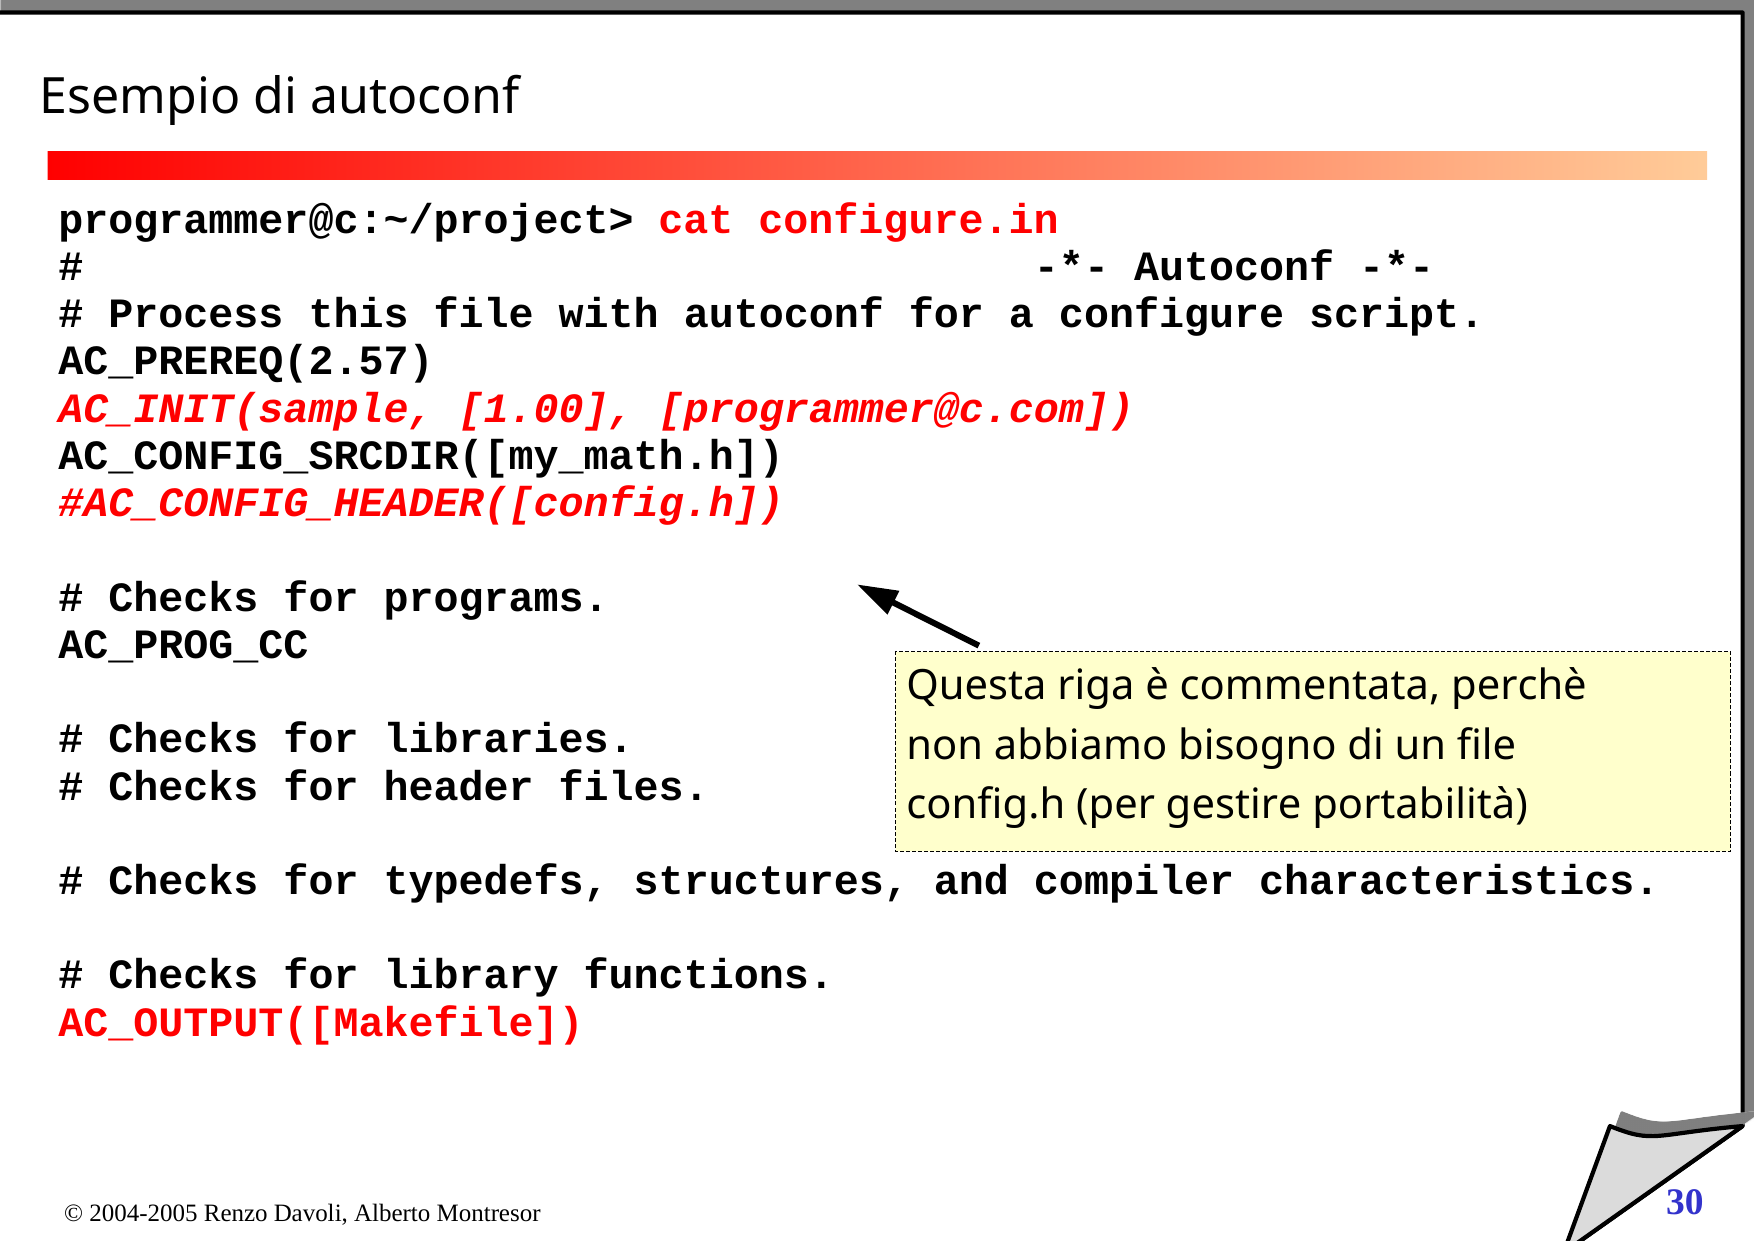

# Esempio di autoconf
programmer@c:~/project> cat configure.in
# -*- Autoconf -*-
# Process this file with autoconf for a configure script.
AC_PREREQ(2.57)
AC_INIT(sample, [1.00], [programmer@c.com])
AC_CONFIG_SRCDIR([my_math.h])
#AC_CONFIG_HEADER([config.h])
# Checks for programs.
AC_PROG_CC
# Checks for libraries.
# Checks for header files.
# Checks for typedefs, structures, and compiler characteristics.
# Checks for library functions.
AC_OUTPUT([Makefile])
 Questa riga è commentata, perchè
 non abbiamo bisogno di un file
 config.h (per gestire portabilità)